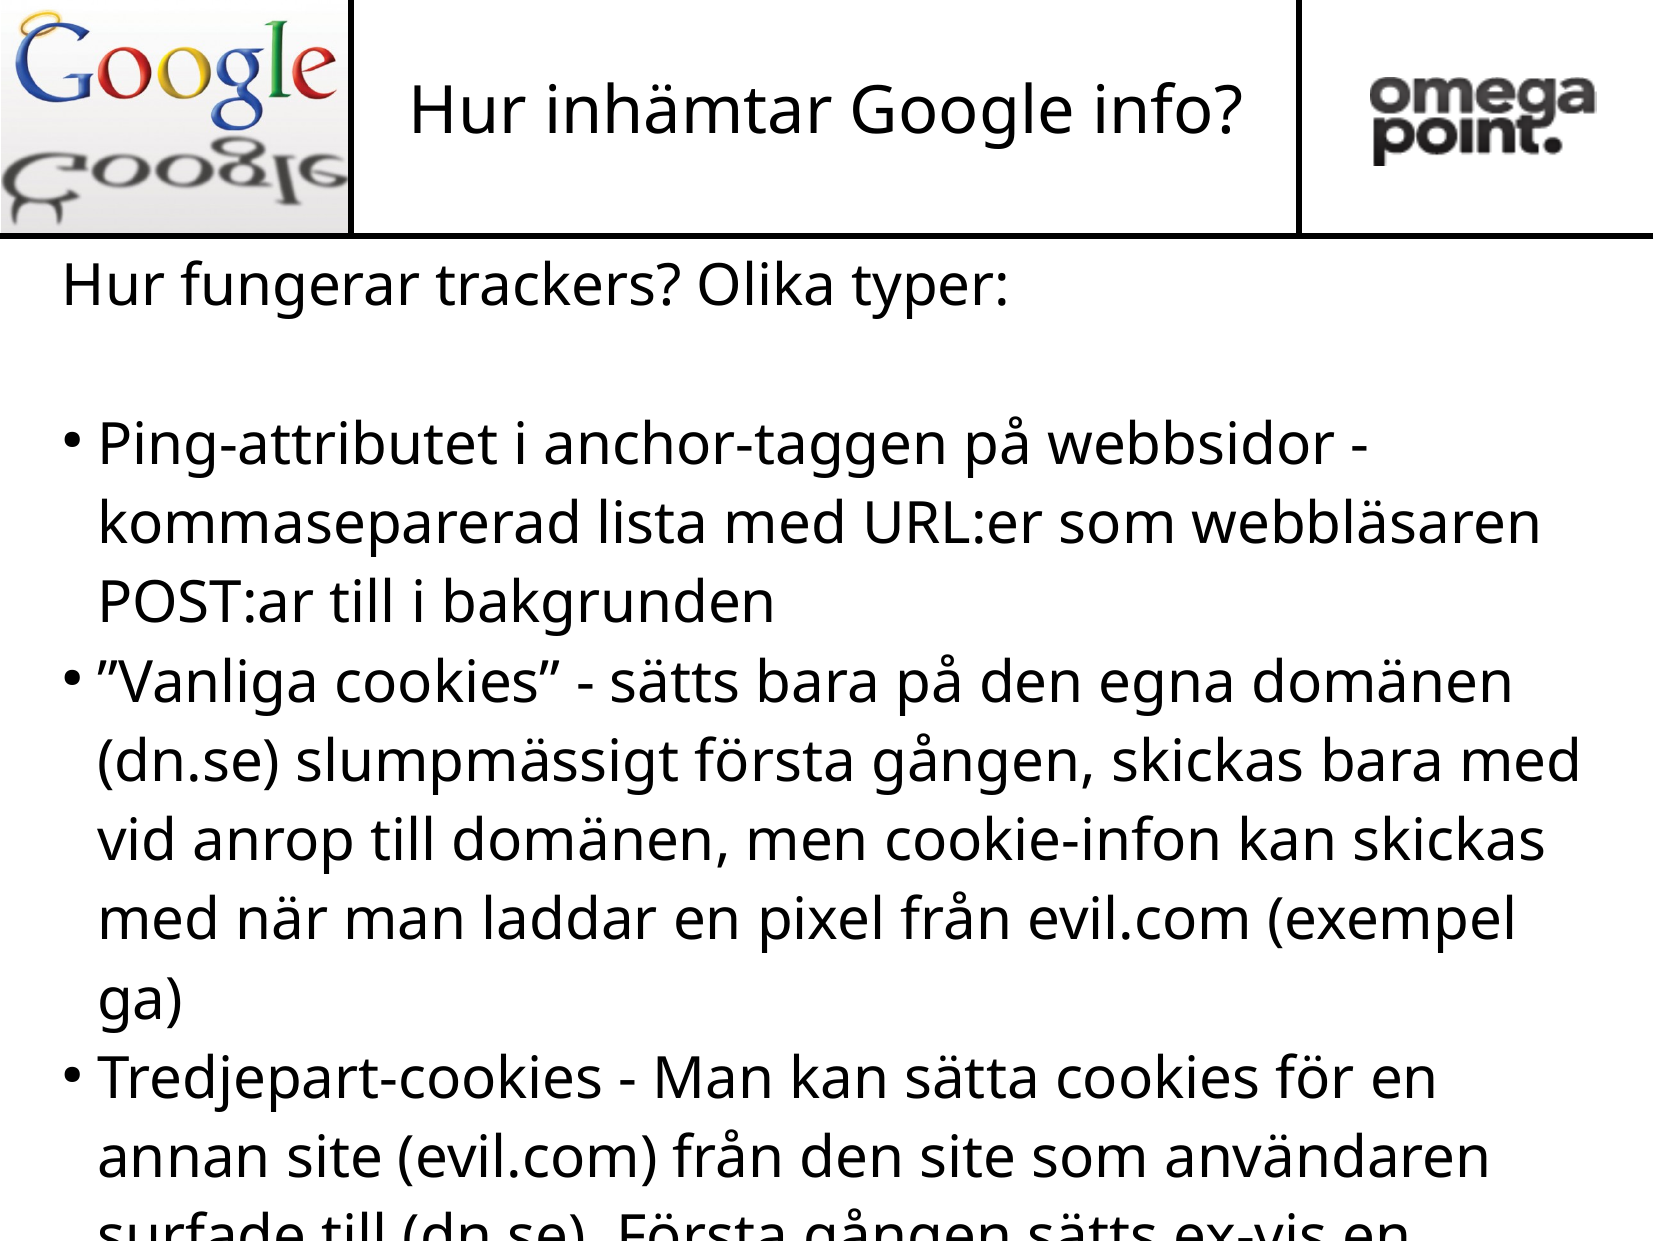

Hur inhämtar Google info?
Hur fungerar trackers? Olika typer:
Ping-attributet i anchor-taggen på webbsidor - kommaseparerad lista med URL:er som webbläsaren POST:ar till i bakgrunden
”Vanliga cookies” - sätts bara på den egna domänen (dn.se) slumpmässigt första gången, skickas bara med vid anrop till domänen, men cookie-infon kan skickas med när man laddar en pixel från evil.com (exempel ga)
Tredjepart-cookies - Man kan sätta cookies för en annan site (evil.com) från den site som användaren surfade till (dn.se). Första gången sätts ex-vis en slumpmässigt id för användaren. Nästa gång skickas samma id med både när man besöker dn.se och andra siter som har ett ping-attribut eller laddar en pixel från evil.com